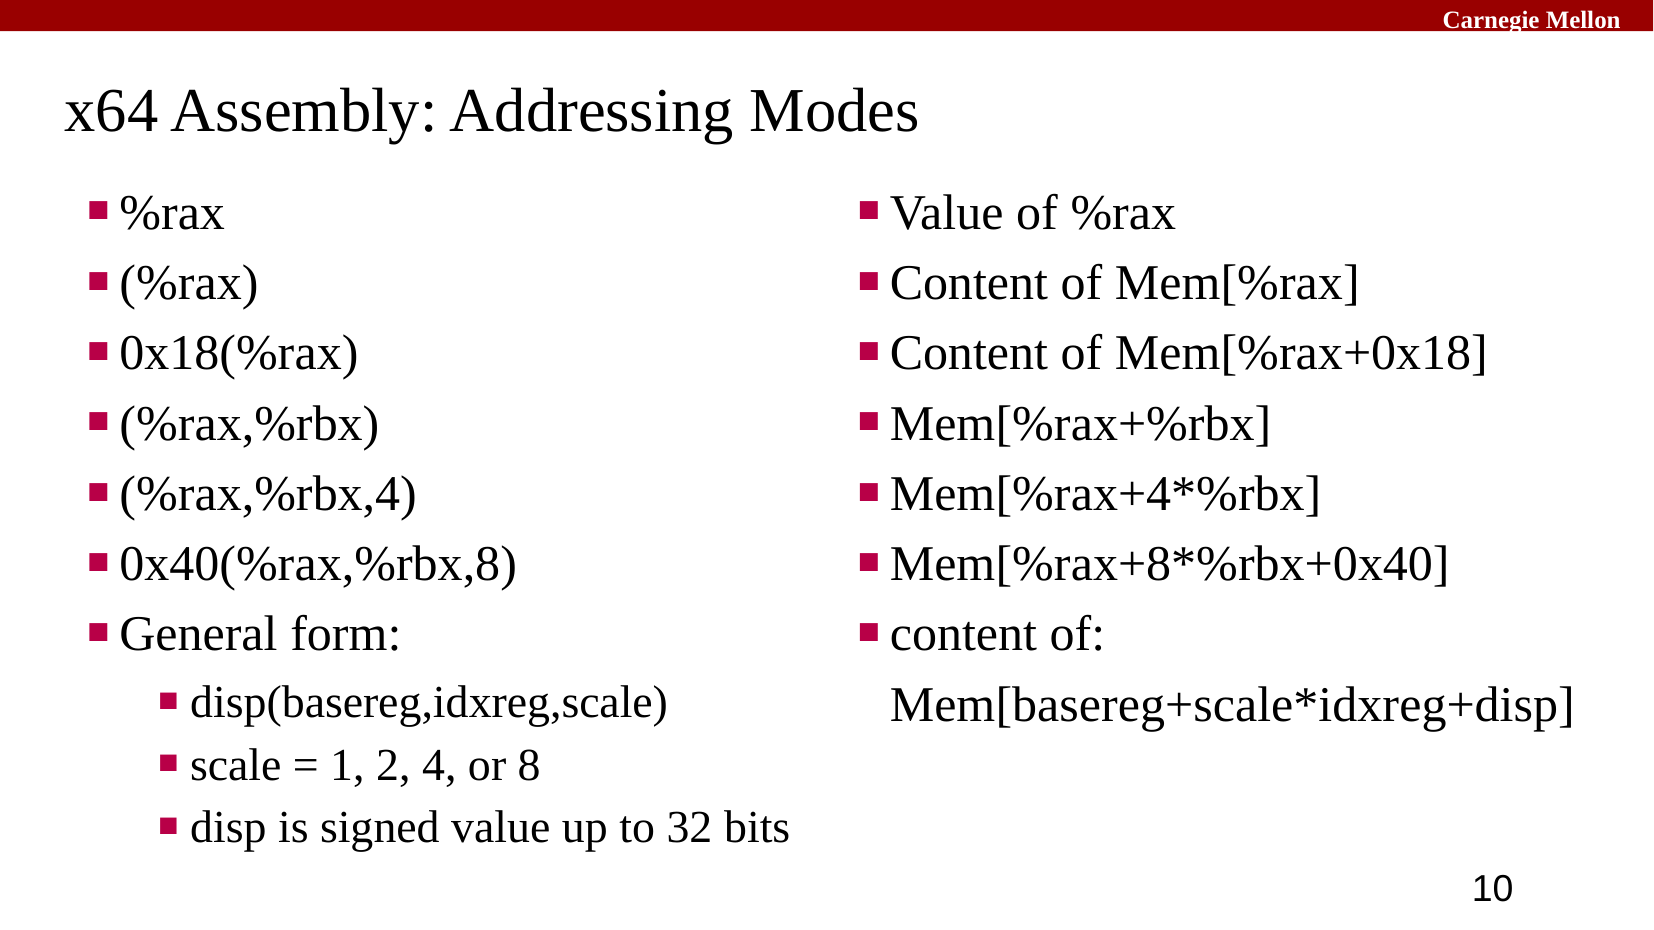

# x64 Assembly: Addressing Modes
%rax
(%rax)
0x18(%rax)
(%rax,%rbx)
(%rax,%rbx,4)
0x40(%rax,%rbx,8)
General form:
disp(basereg,idxreg,scale)
scale = 1, 2, 4, or 8
disp is signed value up to 32 bits
Value of %rax
Content of Mem[%rax]
Content of Mem[%rax+0x18]
Mem[%rax+%rbx]
Mem[%rax+4*%rbx]
Mem[%rax+8*%rbx+0x40]
content of:
Mem[basereg+scale*idxreg+disp]